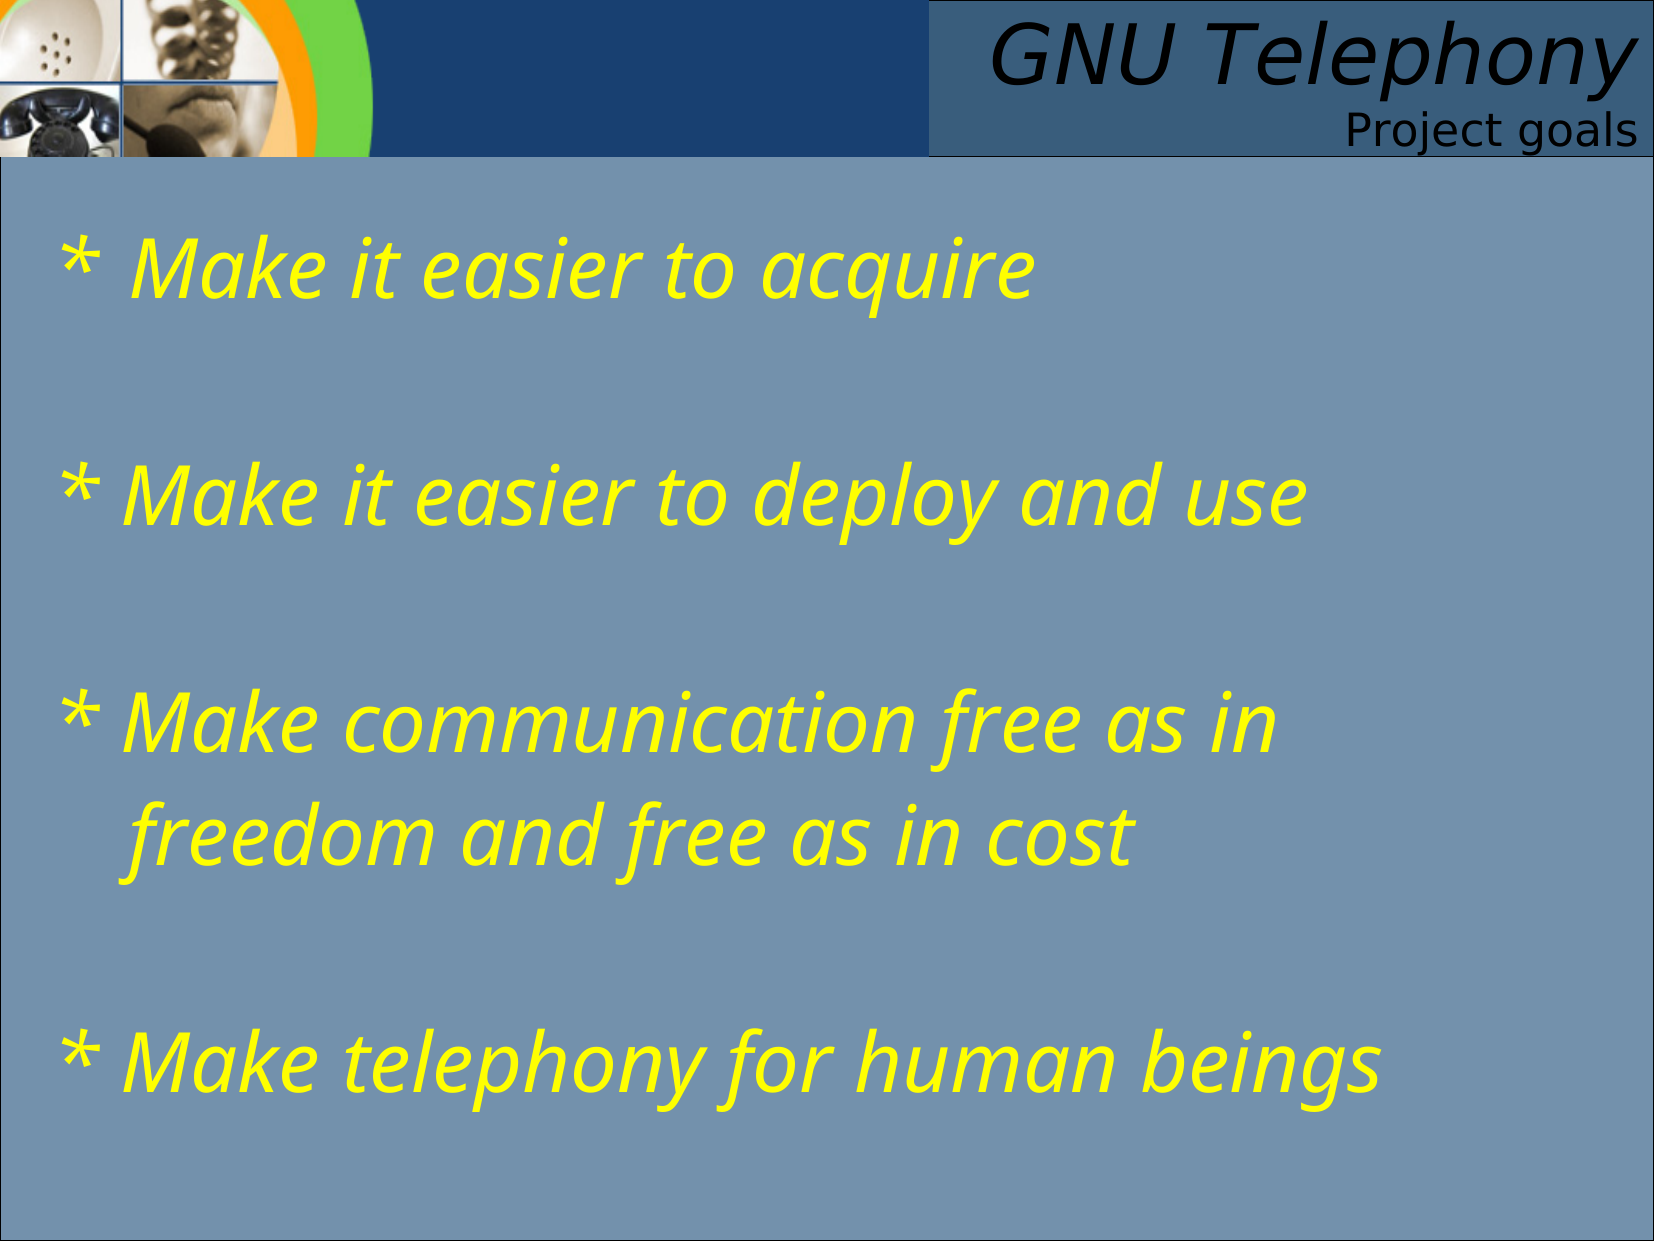

GNU Telephony
Project goals
*	Make it easier to acquire
* Make it easier to deploy and use
* Make communication free as in
	freedom and free as in cost
* Make telephony for human beings